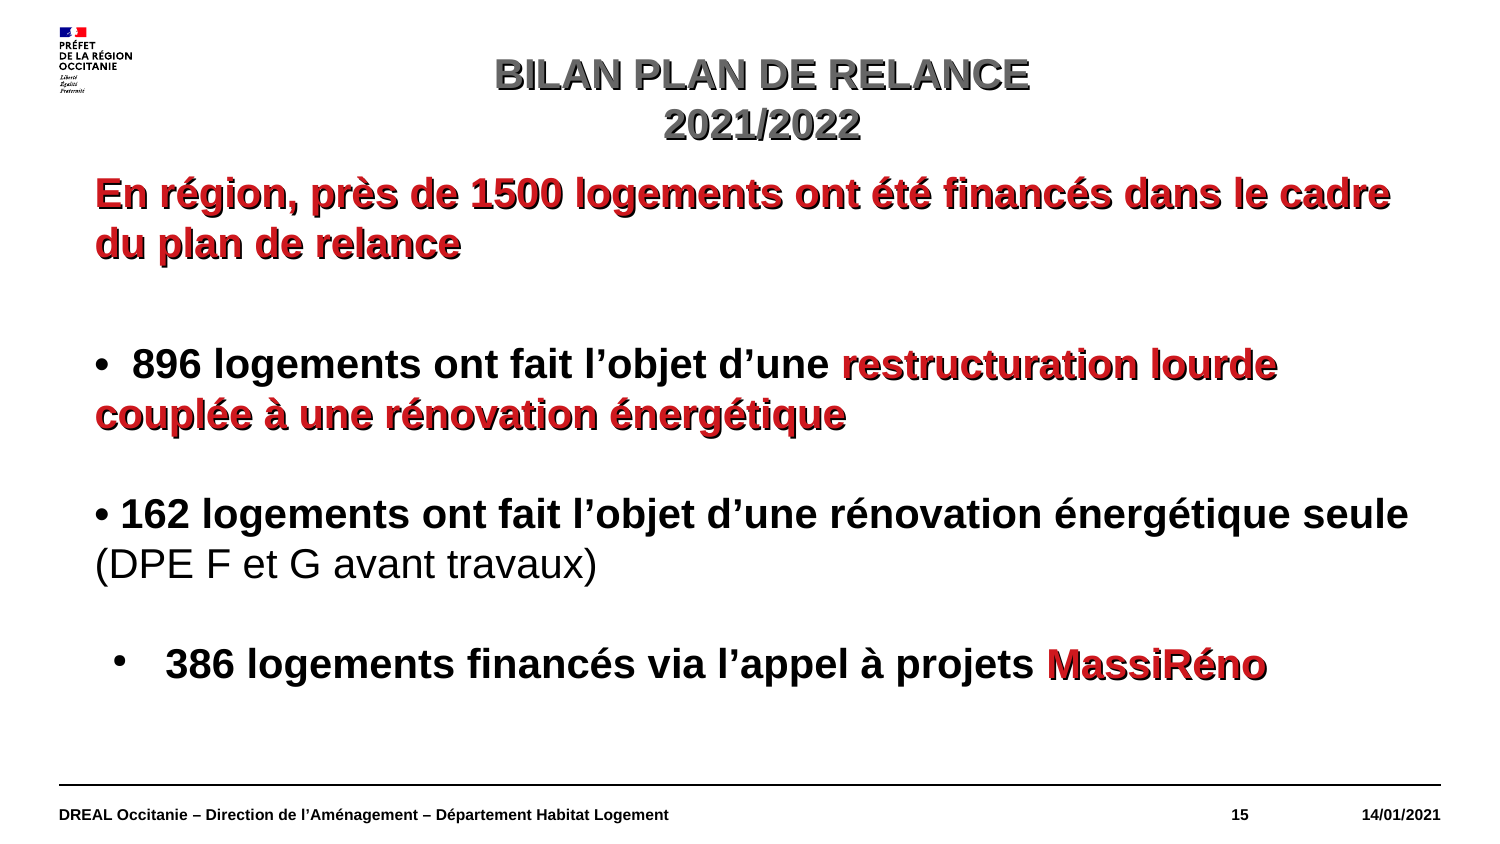

# BILAN PLAN DE RELANCE 2021/2022
En région, près de 1500 logements ont été financés dans le cadre du plan de relance
• 896 logements ont fait l’objet d’une restructuration lourde couplée à une rénovation énergétique
• 162 logements ont fait l’objet d’une rénovation énergétique seule (DPE F et G avant travaux)
386 logements financés via l’appel à projets MassiRéno
.
DREAL Occitanie – Direction de l’Aménagement – Département Habitat Logement
14/01/2021